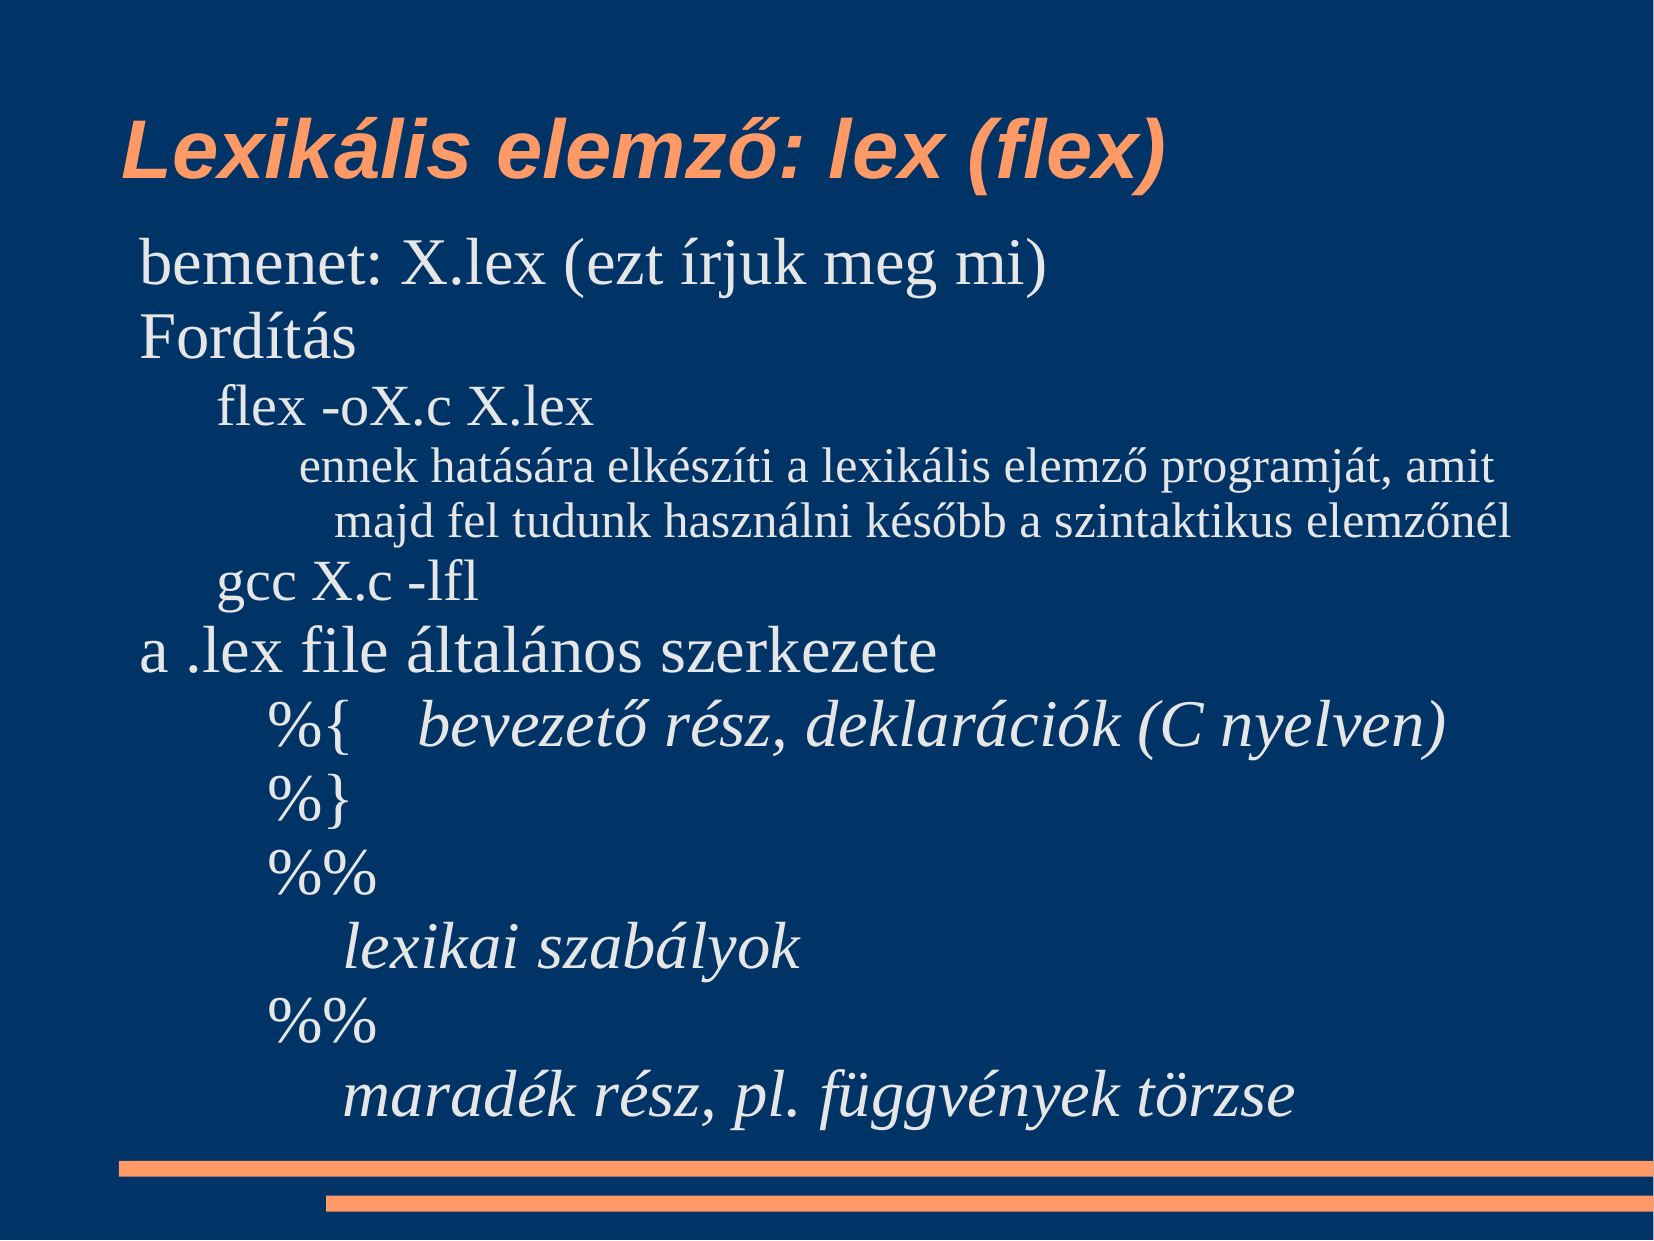

# Lexikális elemző: lex (flex)
bemenet: X.lex (ezt írjuk meg mi)
Fordítás
flex -oX.c X.lex
ennek hatására elkészíti a lexikális elemző programját, amit majd fel tudunk használni később a szintaktikus elemzőnél
gcc X.c -lfl
a .lex file általános szerkezete
	%{	bevezető rész, deklarációk (C nyelven)
	%}
	%%
		lexikai szabályok
	%%
		maradék rész, pl. függvények törzse